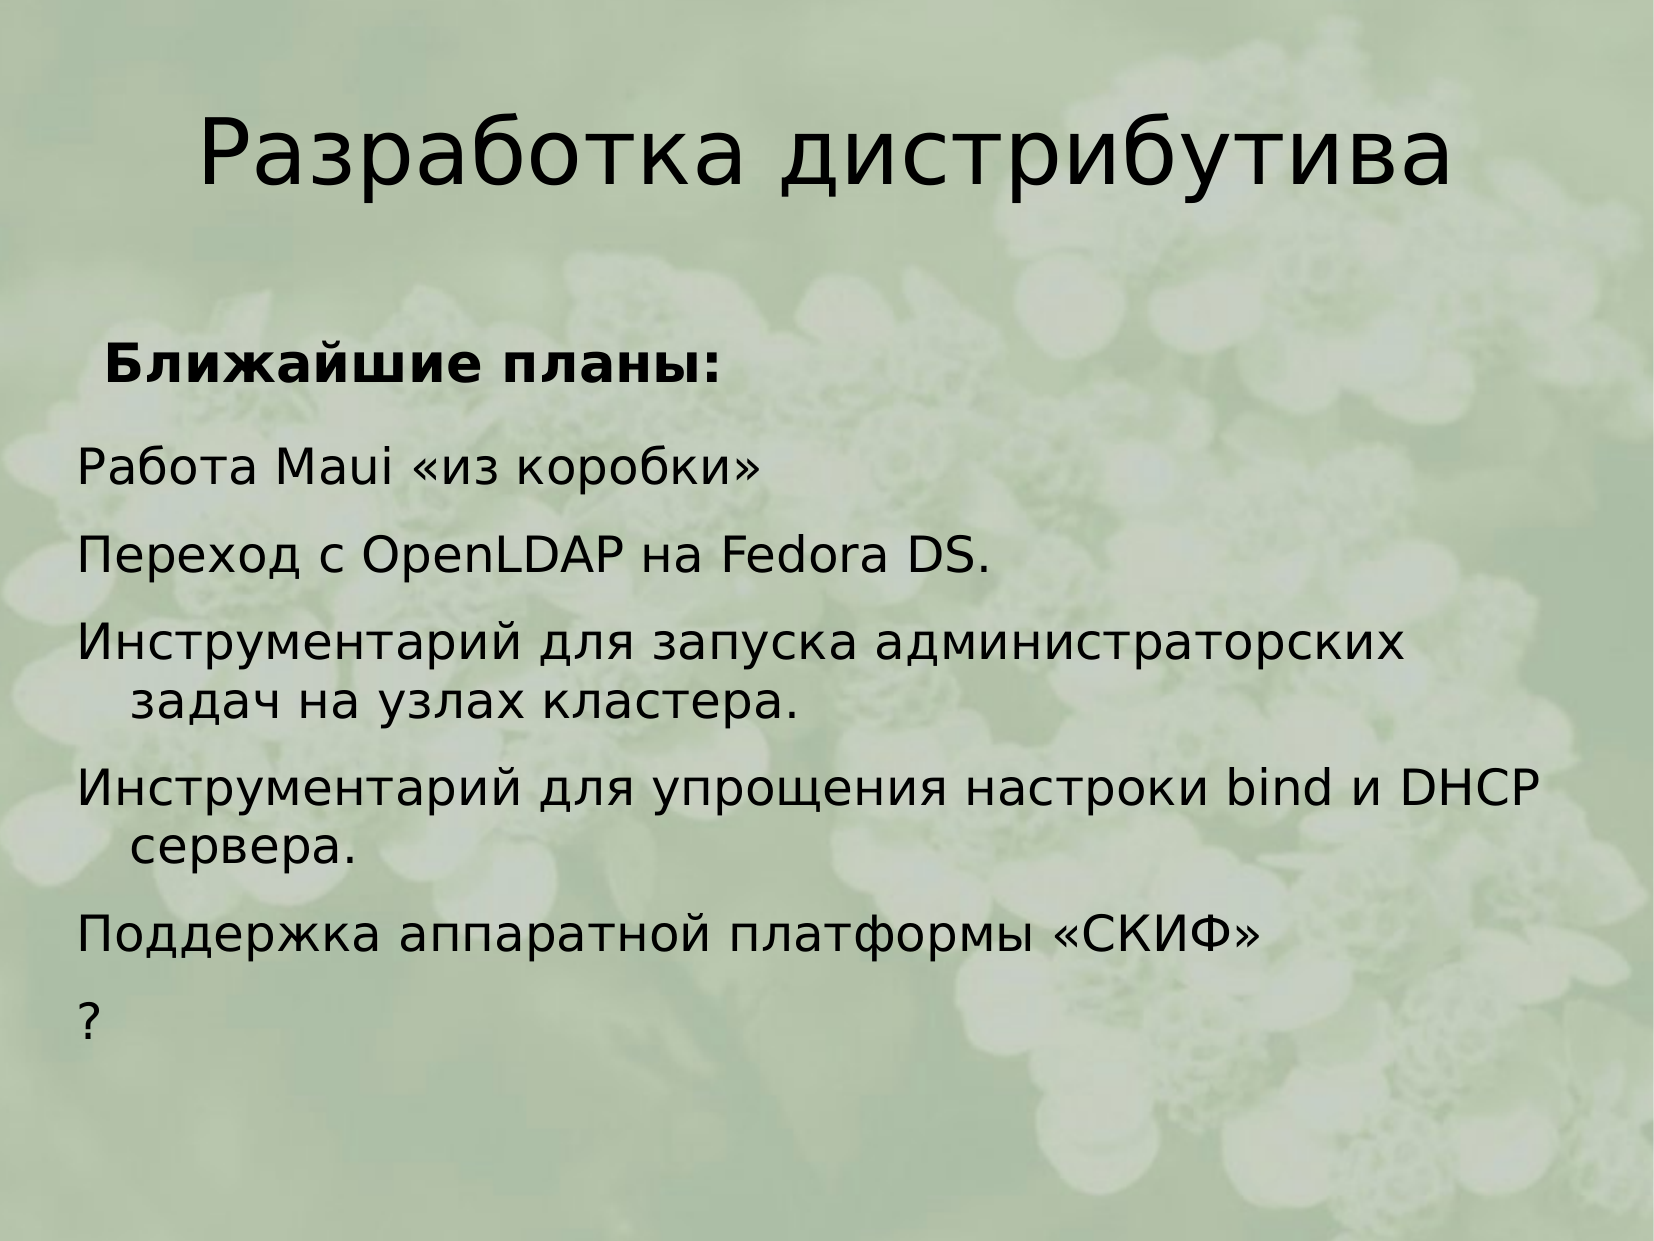

# Разработка дистрибутива
Ближайшие планы:
Работа Maui «из коробки»
Переход с OpenLDAP на Fedora DS.
Инструментарий для запуска администраторских задач на узлах кластера.
Инструментарий для упрощения настроки bind и DHCP сервера.
Поддержка аппаратной платформы «СКИФ»
?